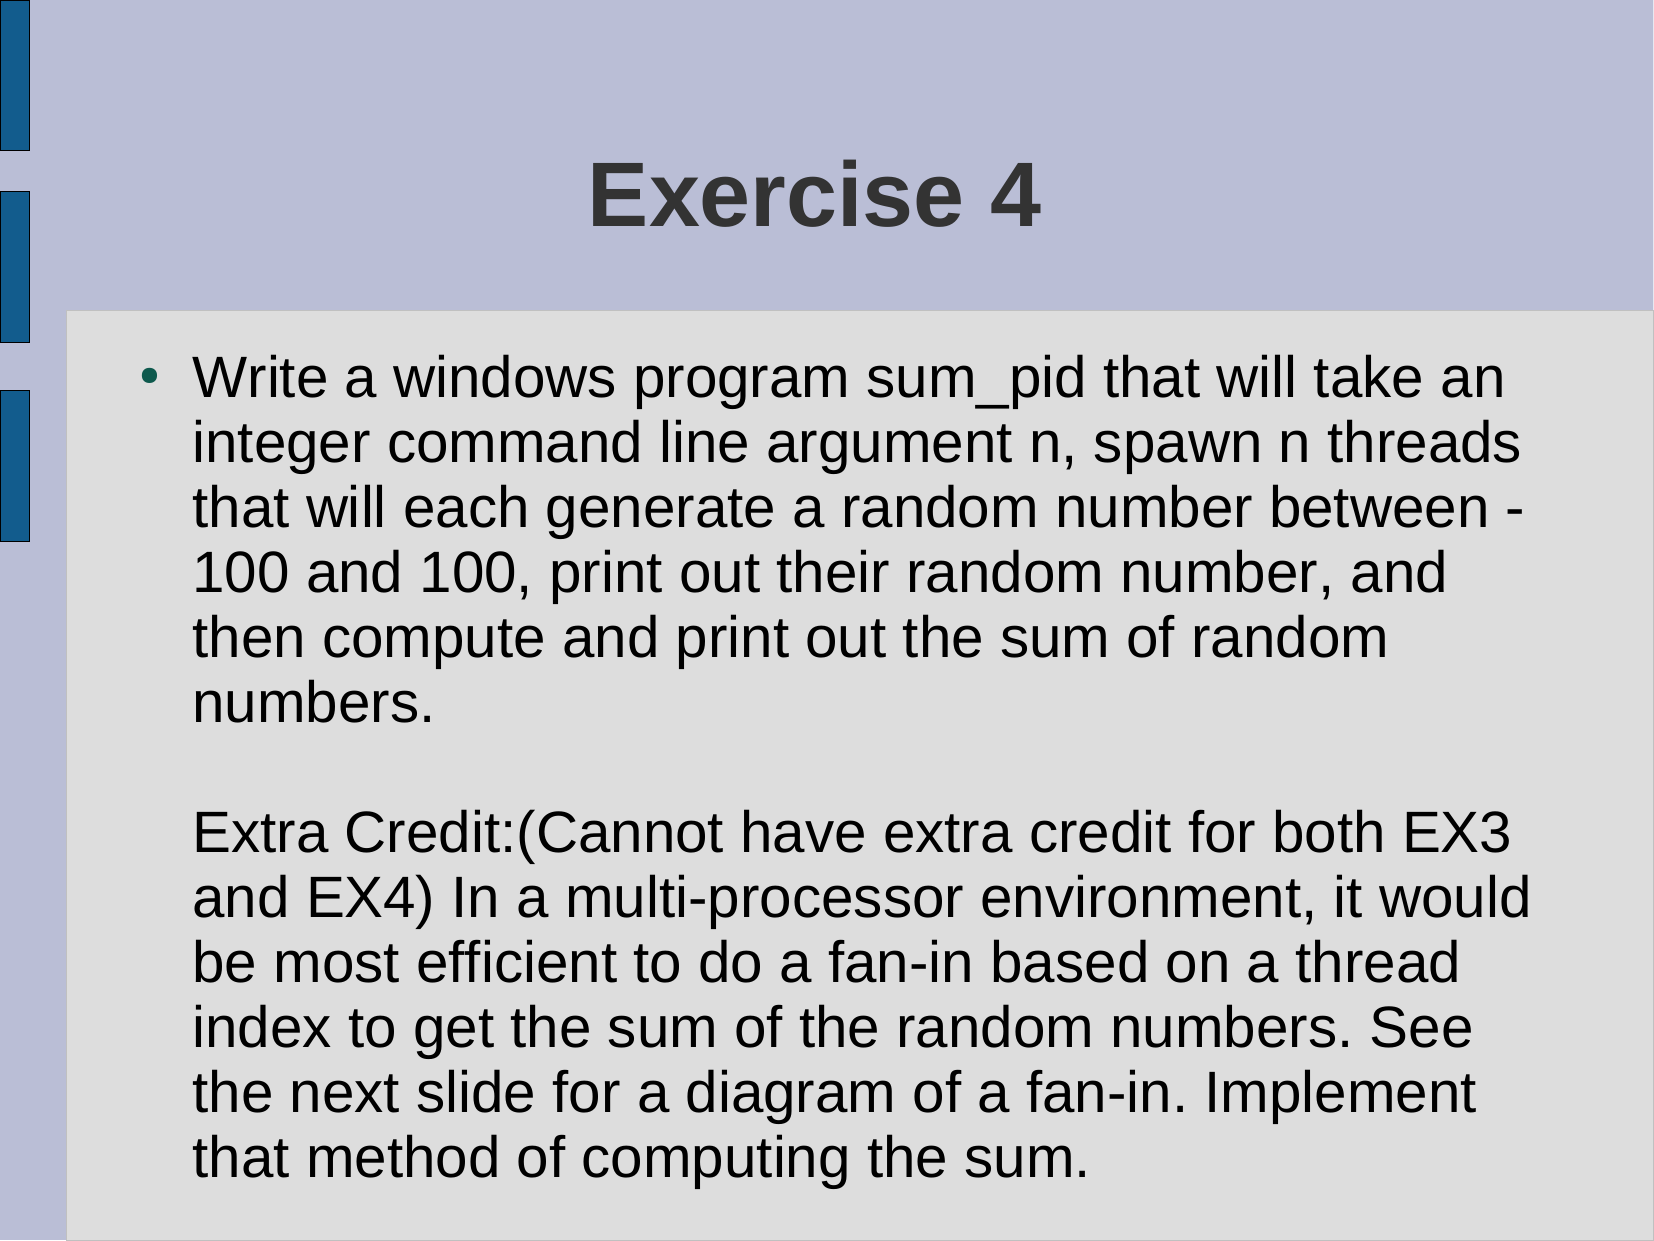

# Exercise 4
Write a windows program sum_pid that will take an integer command line argument n, spawn n threads that will each generate a random number between -100 and 100, print out their random number, and then compute and print out the sum of random numbers.
Extra Credit:(Cannot have extra credit for both EX3 and EX4) In a multi-processor environment, it would be most efficient to do a fan-in based on a thread index to get the sum of the random numbers. See the next slide for a diagram of a fan-in. Implement that method of computing the sum.